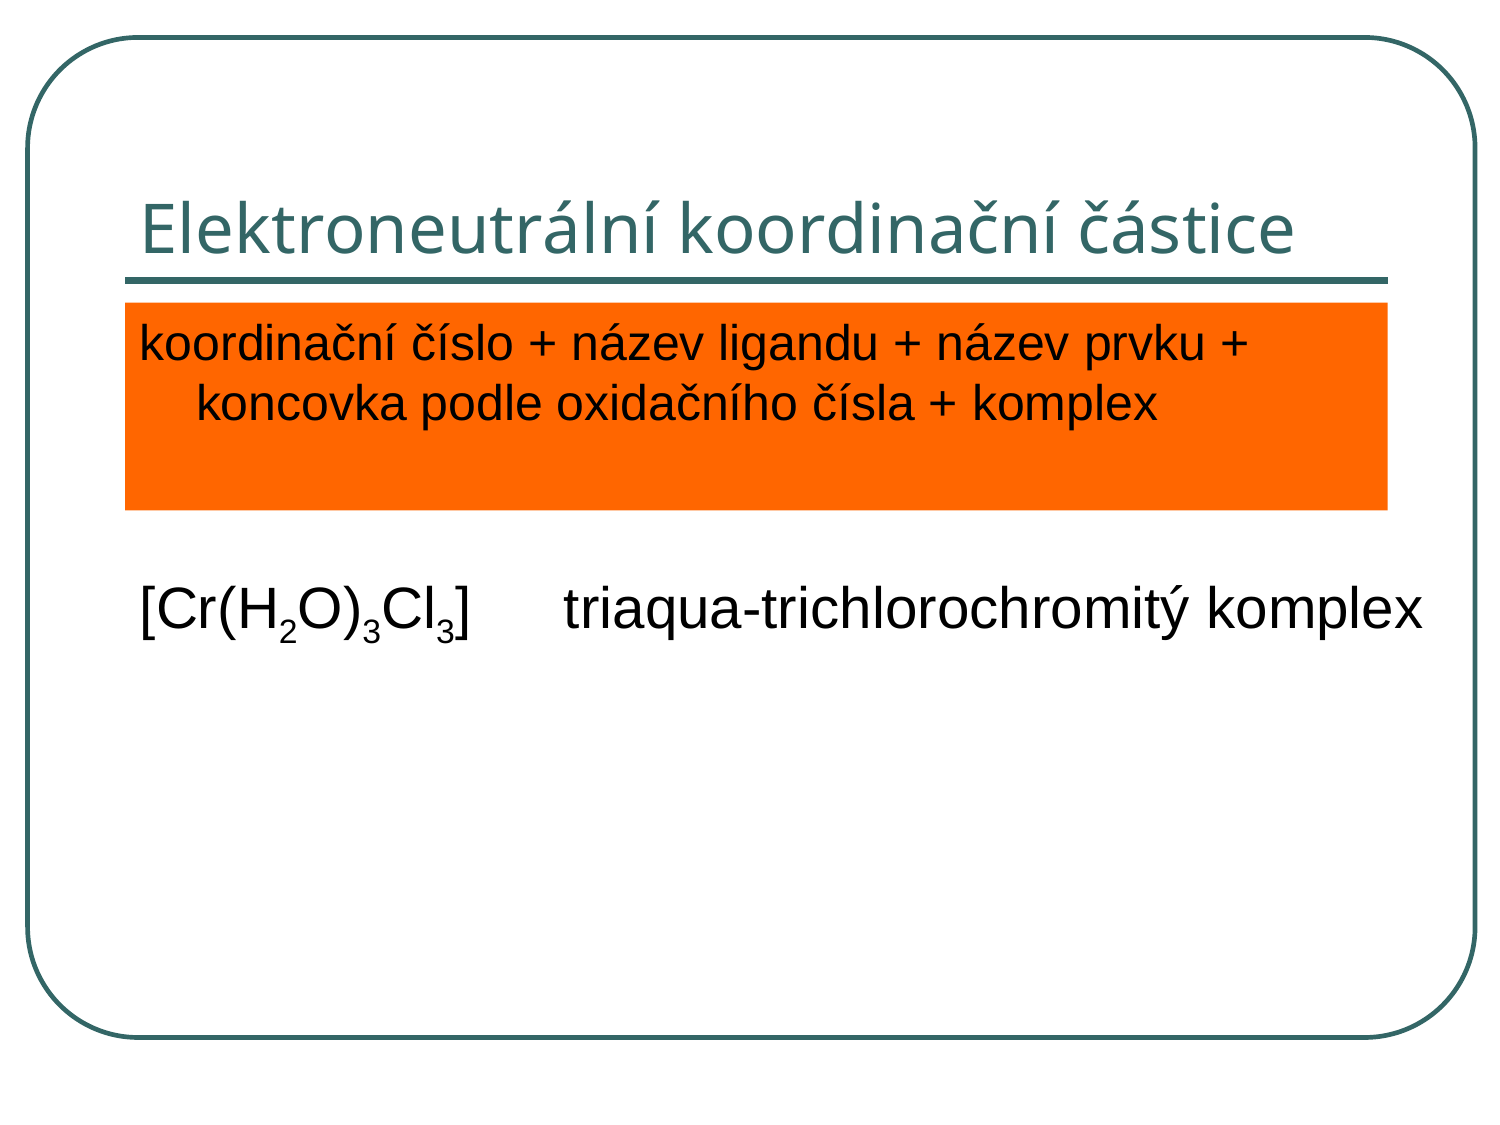

# Elektroneutrální koordinační částice
koordinační číslo + název ligandu + název prvku + koncovka podle oxidačního čísla + komplex
triaqua-trichlorochromitý komplex
[Cr(H2O)3Cl3]